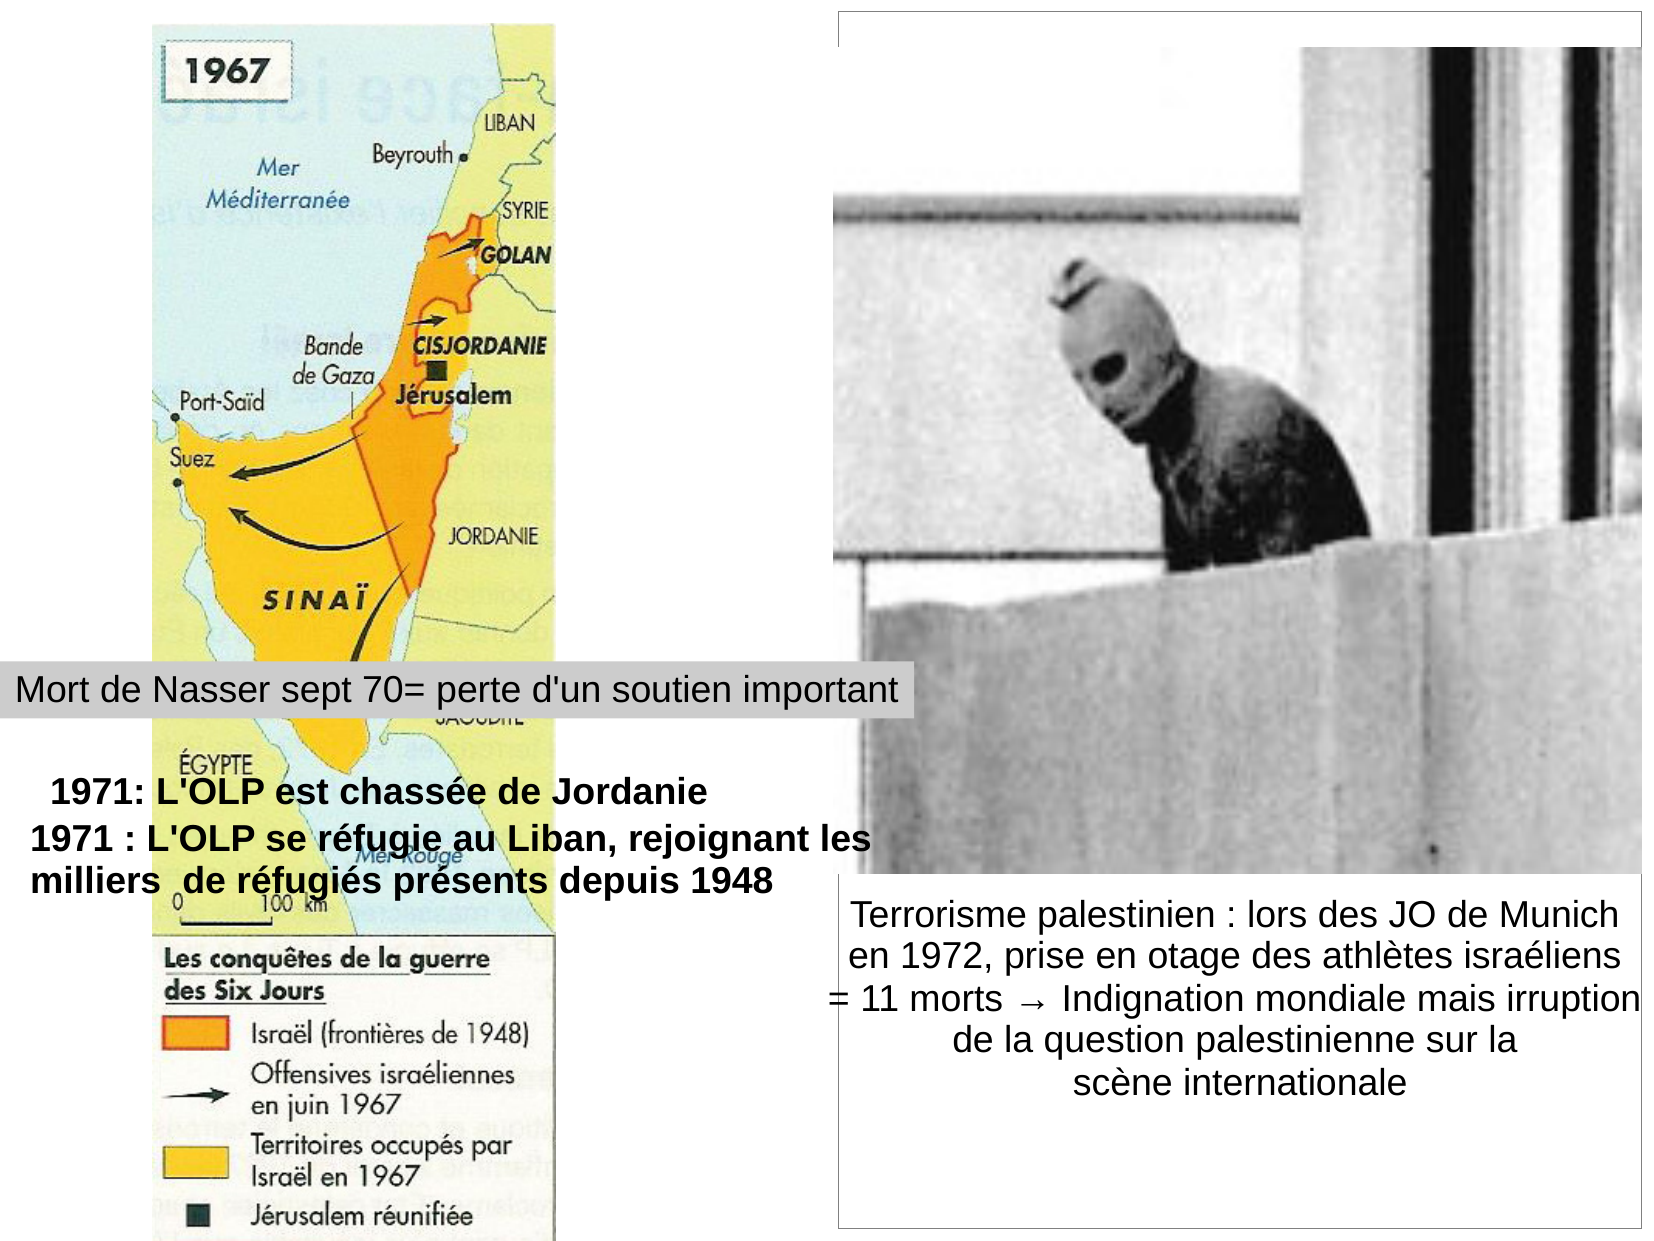

Terrorisme palestinien : lors des JO de Munich
en 1972, prise en otage des athlètes israéliens
= 11 morts → Indignation mondiale mais irruption
de la question palestinienne sur la
scène internationale
Mort de Nasser sept 70= perte d'un soutien important
1971: L'OLP est chassée de Jordanie
1971 : L'OLP se réfugie au Liban, rejoignant les
milliers de réfugiés présents depuis 1948